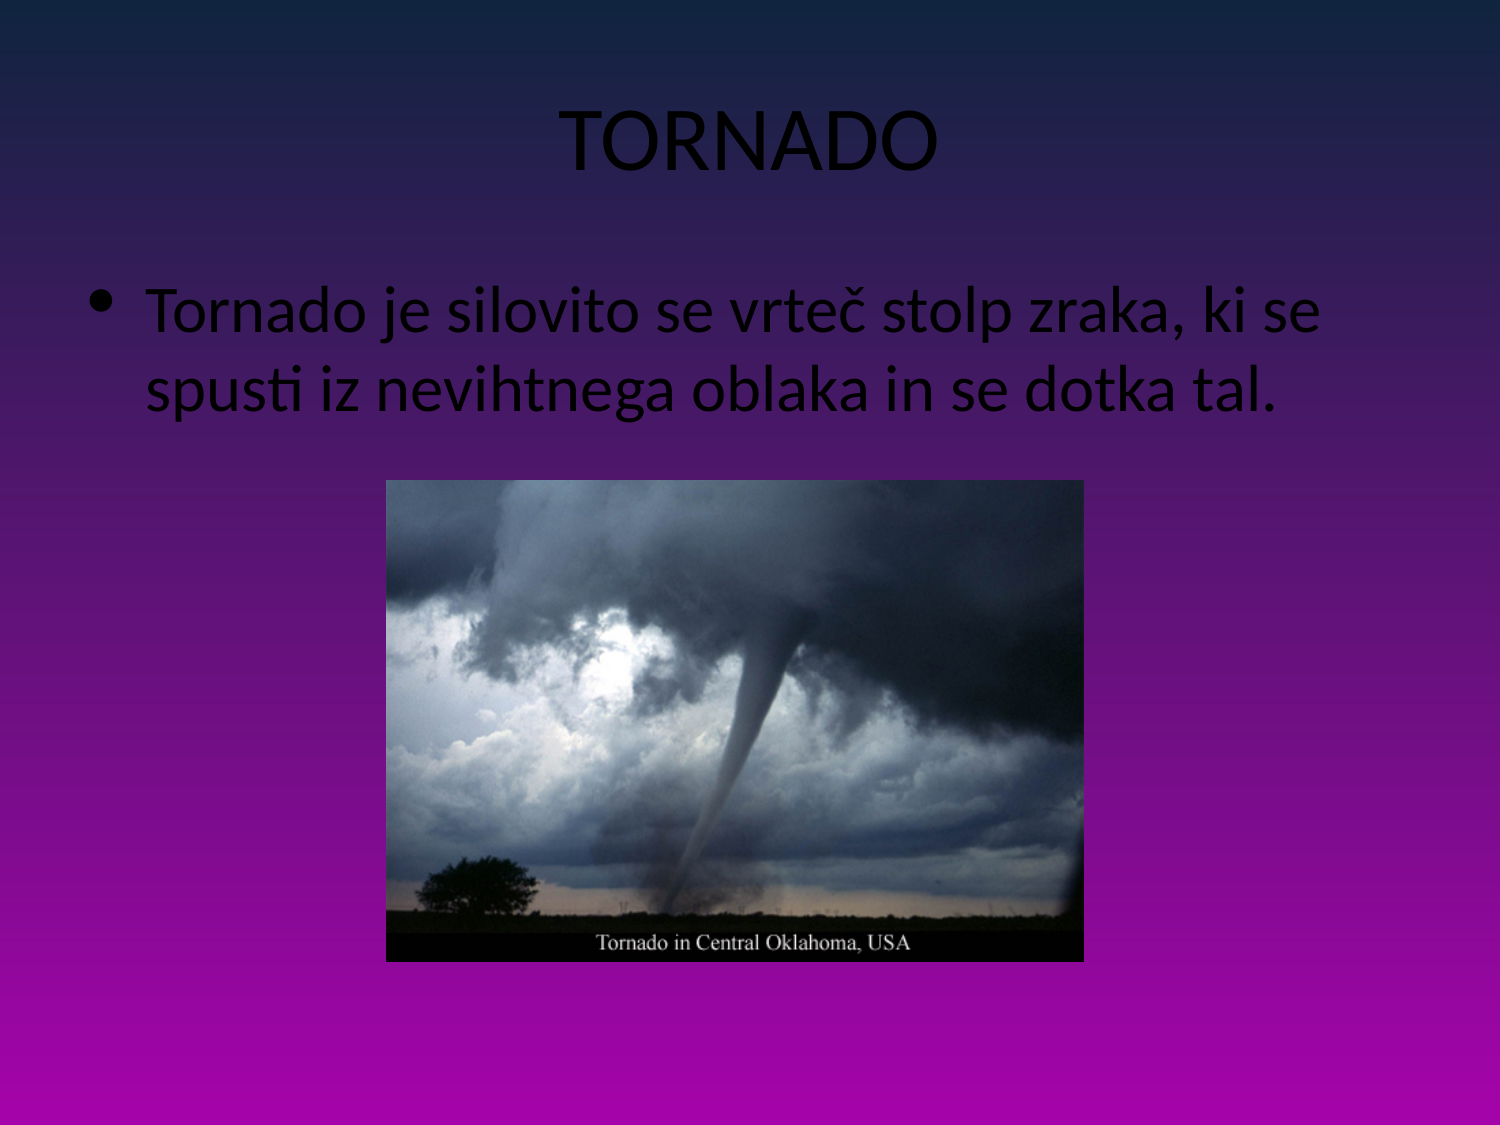

# TORNADO
Tornado je silovito se vrteč stolp zraka, ki se spusti iz nevihtnega oblaka in se dotka tal.